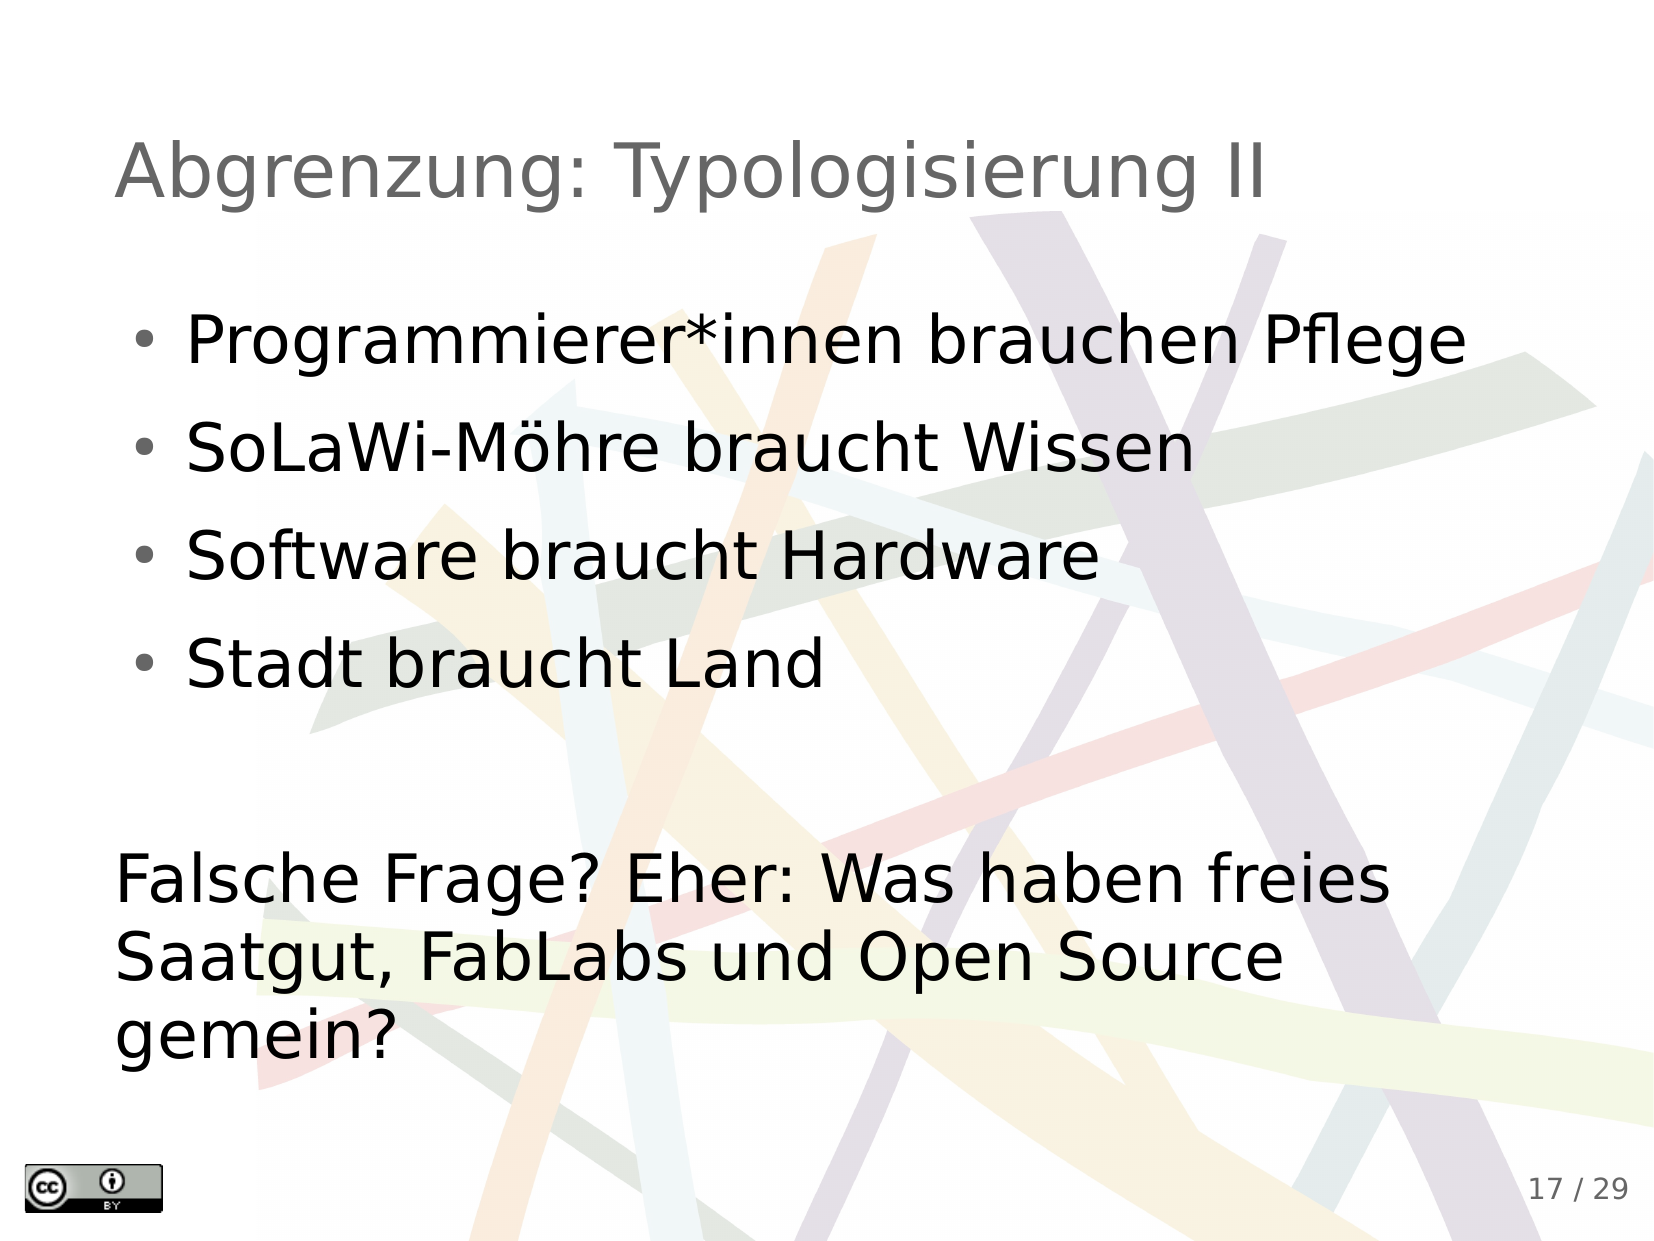

# Abgrenzung: Typologisierung II
Programmierer*innen brauchen Pflege
SoLaWi-Möhre braucht Wissen
Software braucht Hardware
Stadt braucht Land
Falsche Frage? Eher: Was haben freies Saatgut, FabLabs und Open Source gemein?
17